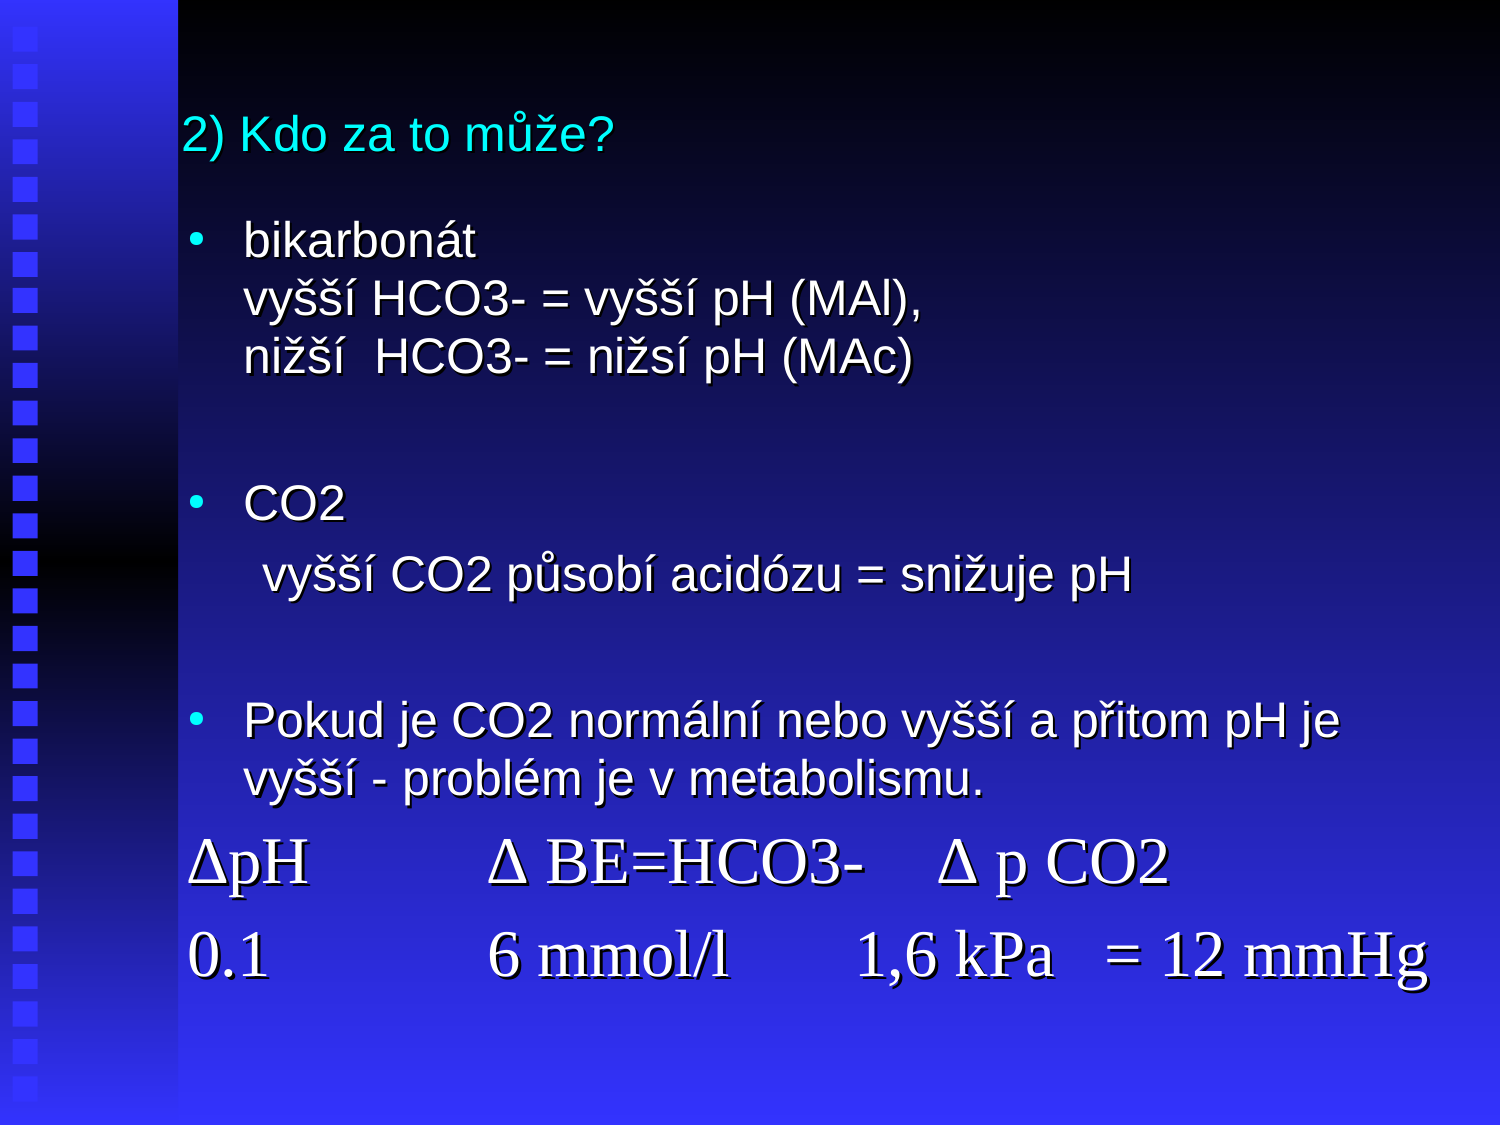

# 2) Kdo za to může?
bikarbonát
vyšší HCO3- = vyšší pH (MAl),
nižší HCO3- = nižsí pH (MAc)
CO2
vyšší CO2 působí acidózu = snižuje pH
Pokud je CO2 normální nebo vyšší a přitom pH je vyšší - problém je v metabolismu.
∆pH		∆ BE=HCO3-	∆ p CO2
0.1	 	6 mmol/l	 1,6 kPa = 12 mmHg